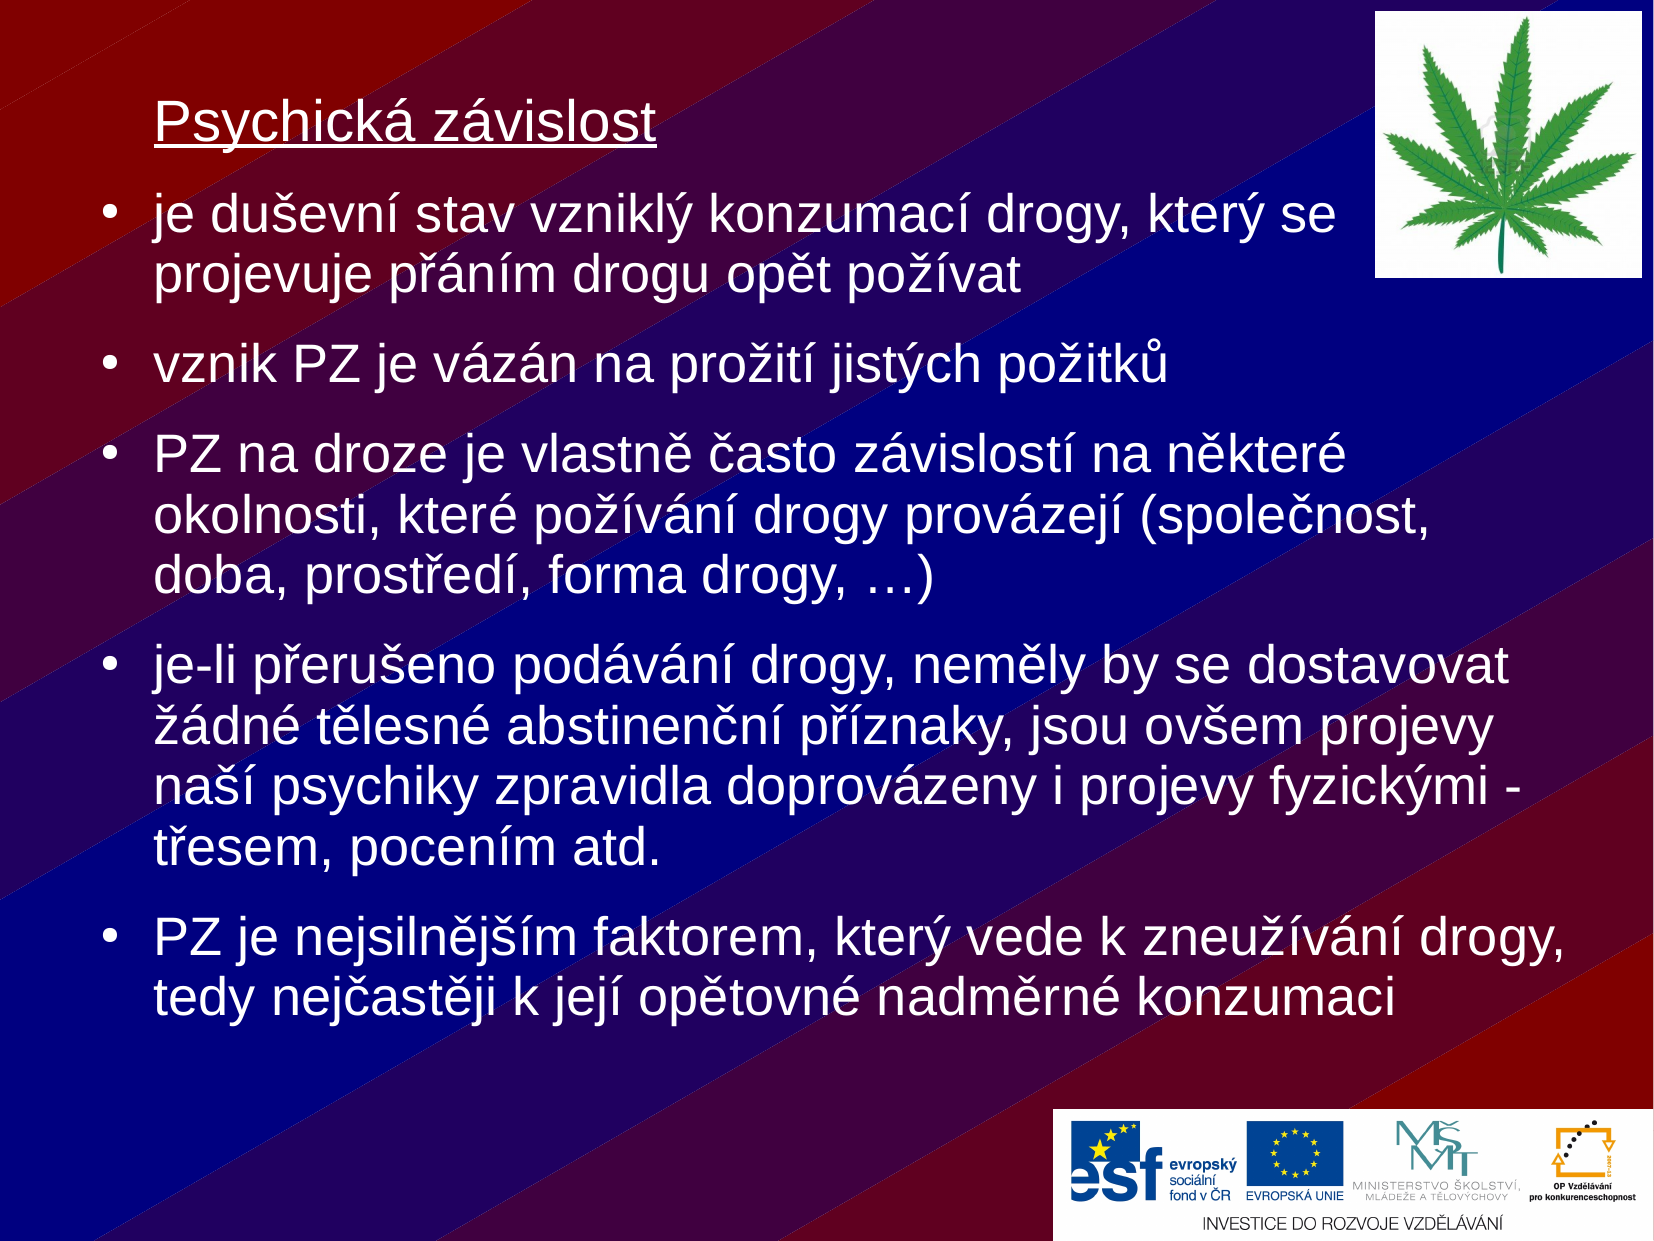

# Psychická závislost
je duševní stav vzniklý konzumací drogy, který se projevuje přáním drogu opět požívat
vznik PZ je vázán na prožití jistých požitků
PZ na droze je vlastně často závislostí na některé okolnosti, které požívání drogy provázejí (společnost, doba, prostředí, forma drogy, …)
je-li přerušeno podávání drogy, neměly by se dostavovat žádné tělesné abstinenční příznaky, jsou ovšem projevy naší psychiky zpravidla doprovázeny i projevy fyzickými - třesem, pocením atd.
PZ je nejsilnějším faktorem, který vede k zneužívání drogy, tedy nejčastěji k její opětovné nadměrné konzumaci